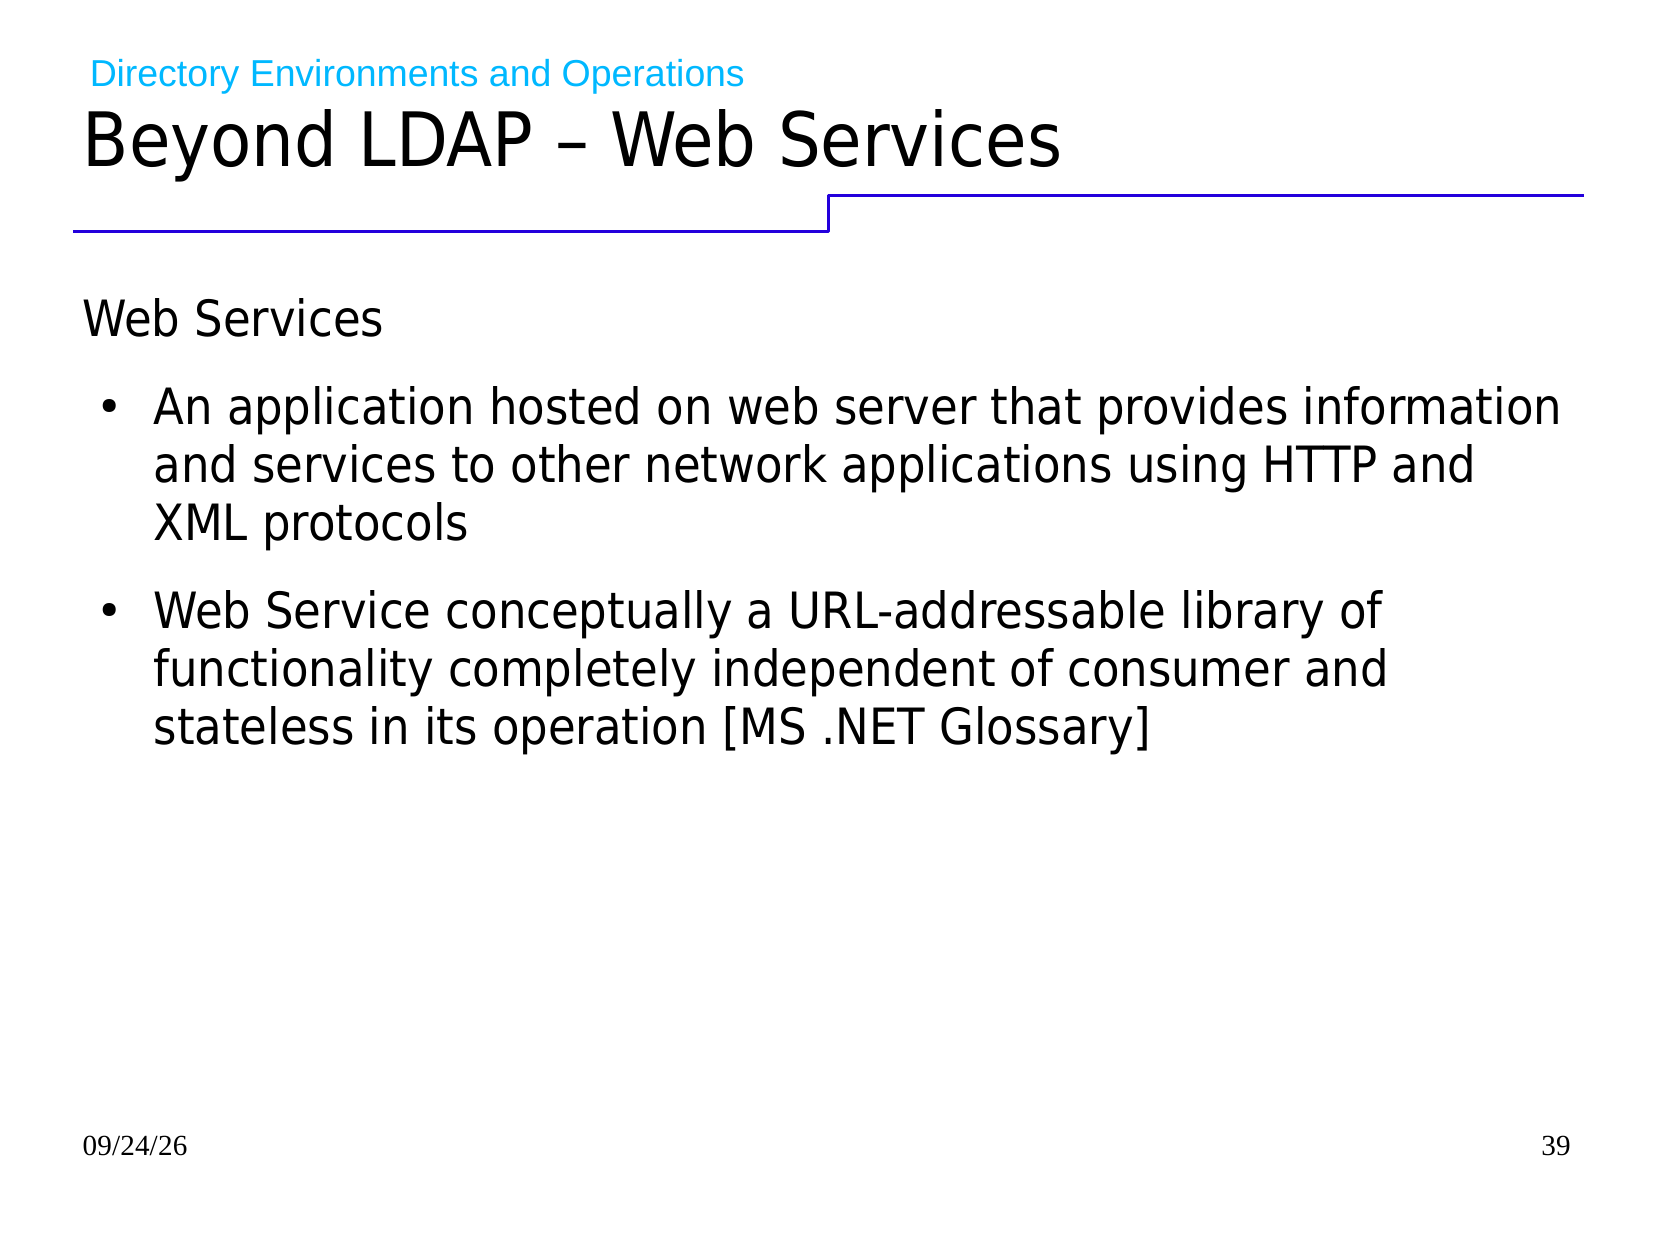

Directory Environments and Operations
# Beyond LDAP – Web Services
Web Services
An application hosted on web server that provides information and services to other network applications using HTTP and XML protocols
Web Service conceptually a URL-addressable library of functionality completely independent of consumer and stateless in its operation [MS .NET Glossary]
39